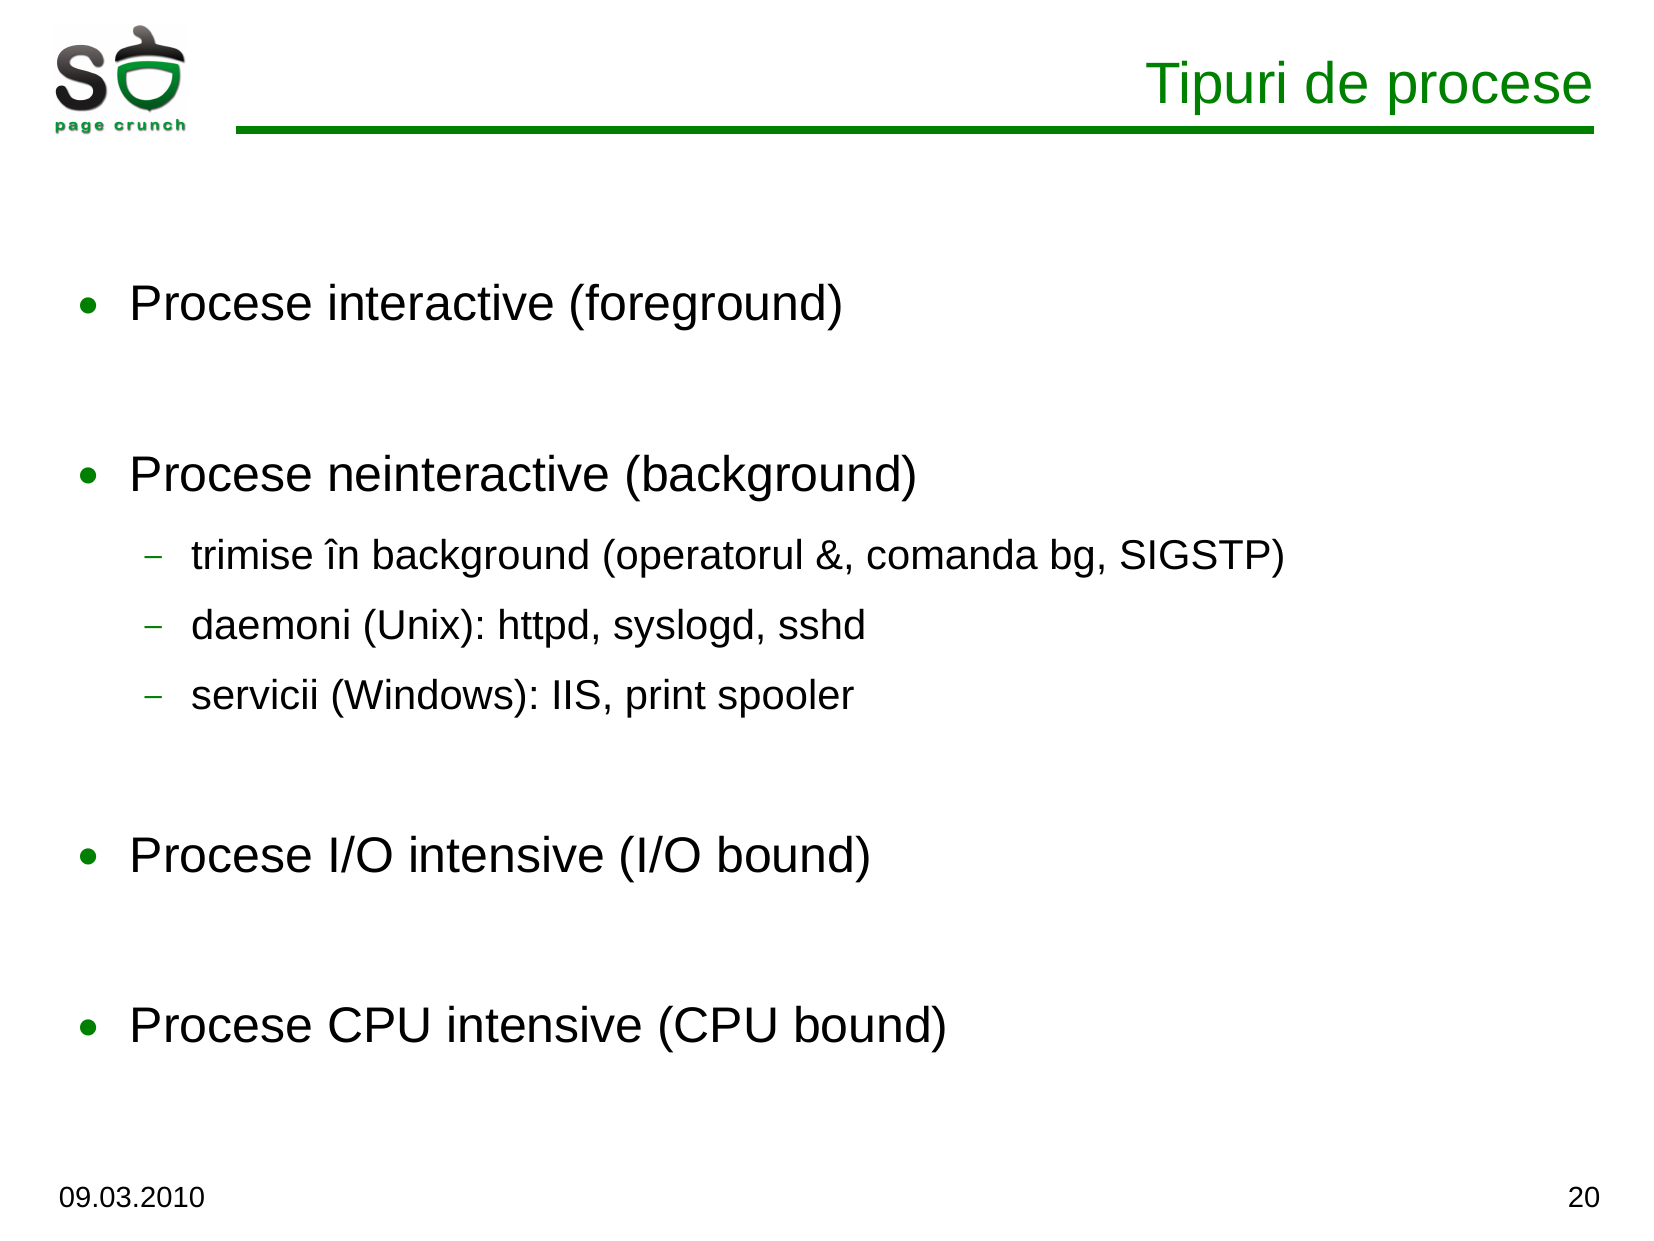

# Tipuri de procese
Procese interactive (foreground)
Procese neinteractive (background)
trimise în background (operatorul &, comanda bg, SIGSTP)
daemoni (Unix): httpd, syslogd, sshd
servicii (Windows): IIS, print spooler
Procese I/O intensive (I/O bound)
Procese CPU intensive (CPU bound)
09.03.2010
20